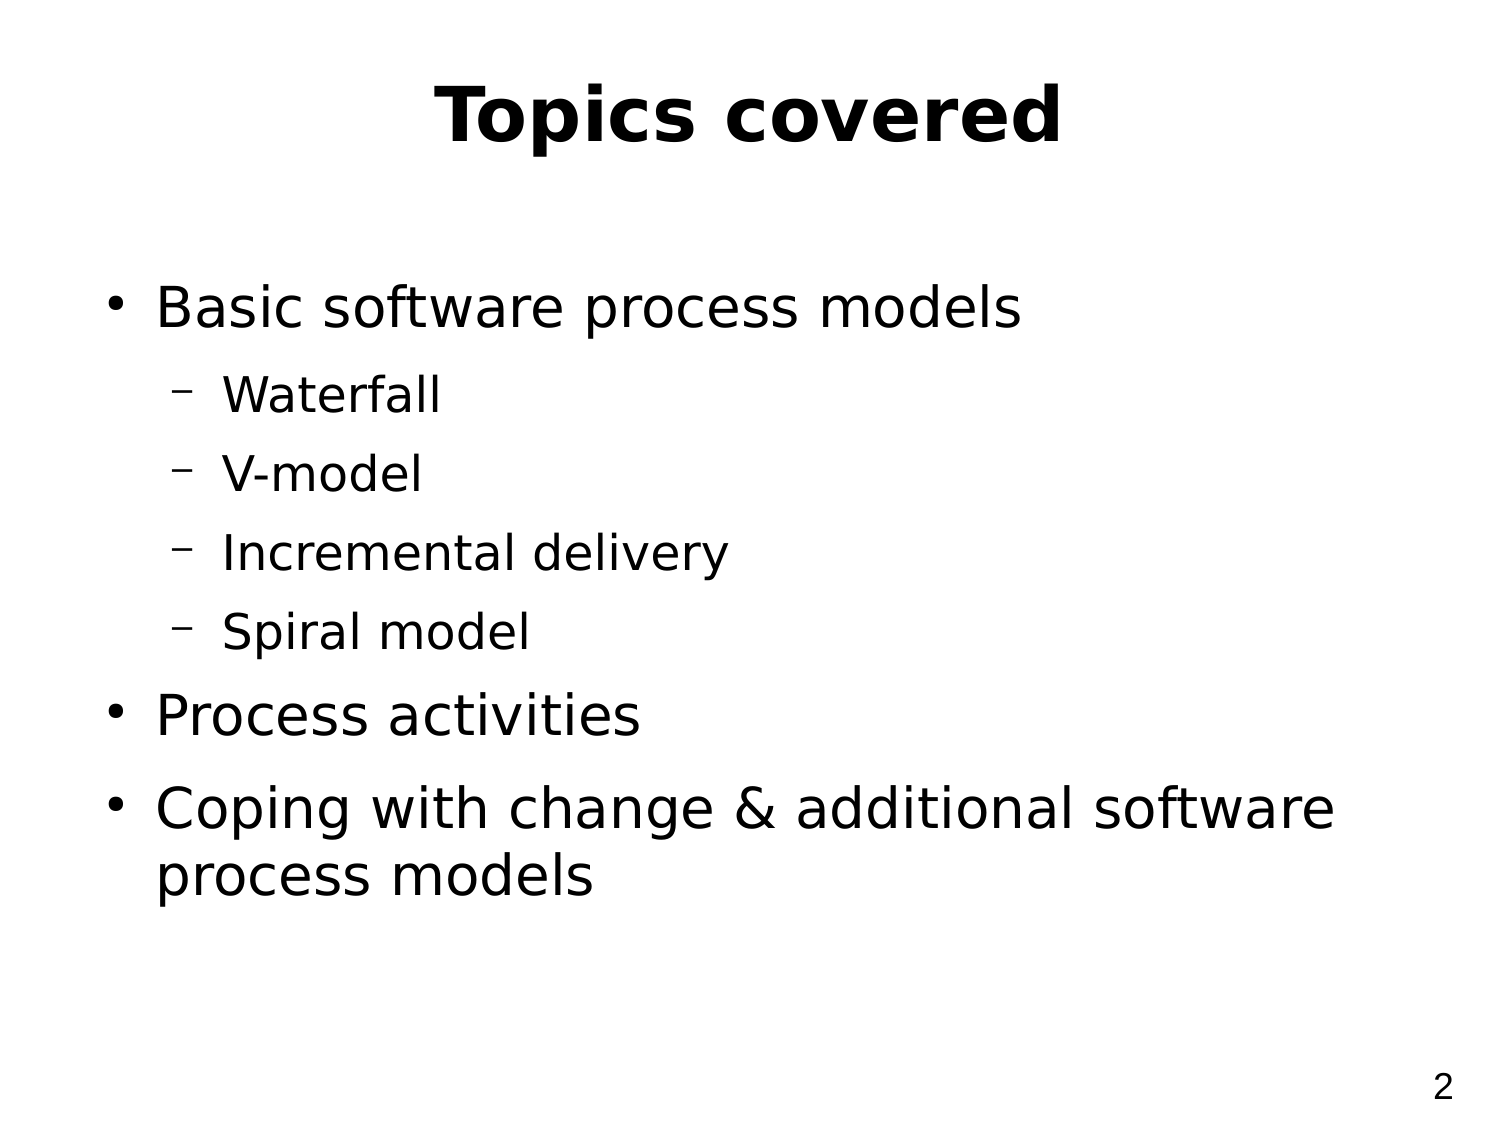

# Topics covered
Basic software process models
Waterfall
V-model
Incremental delivery
Spiral model
Process activities
Coping with change & additional software process models